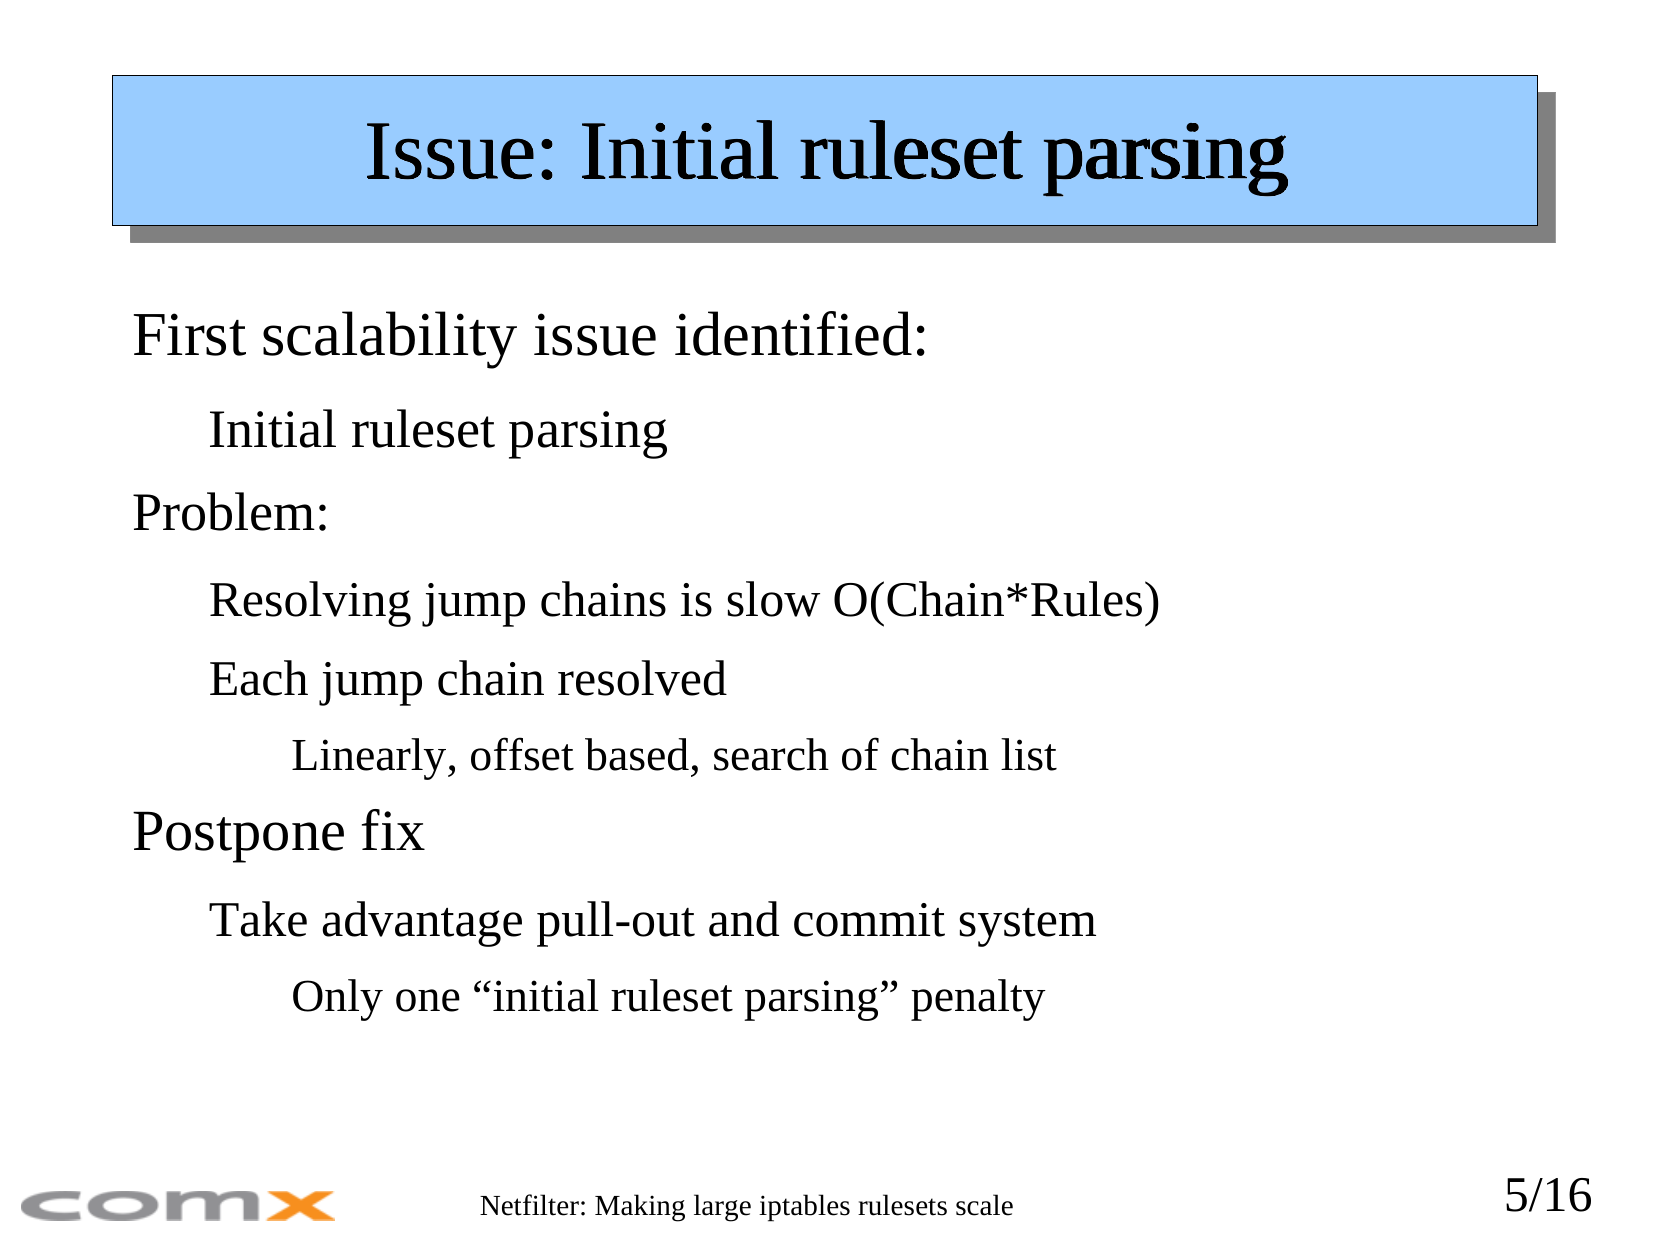

# Issue: Initial ruleset parsing
First scalability issue identified:
Initial ruleset parsing
Problem:
Resolving jump chains is slow O(Chain*Rules)
Each jump chain resolved
Linearly, offset based, search of chain list
Postpone fix
Take advantage pull-out and commit system
Only one “initial ruleset parsing” penalty